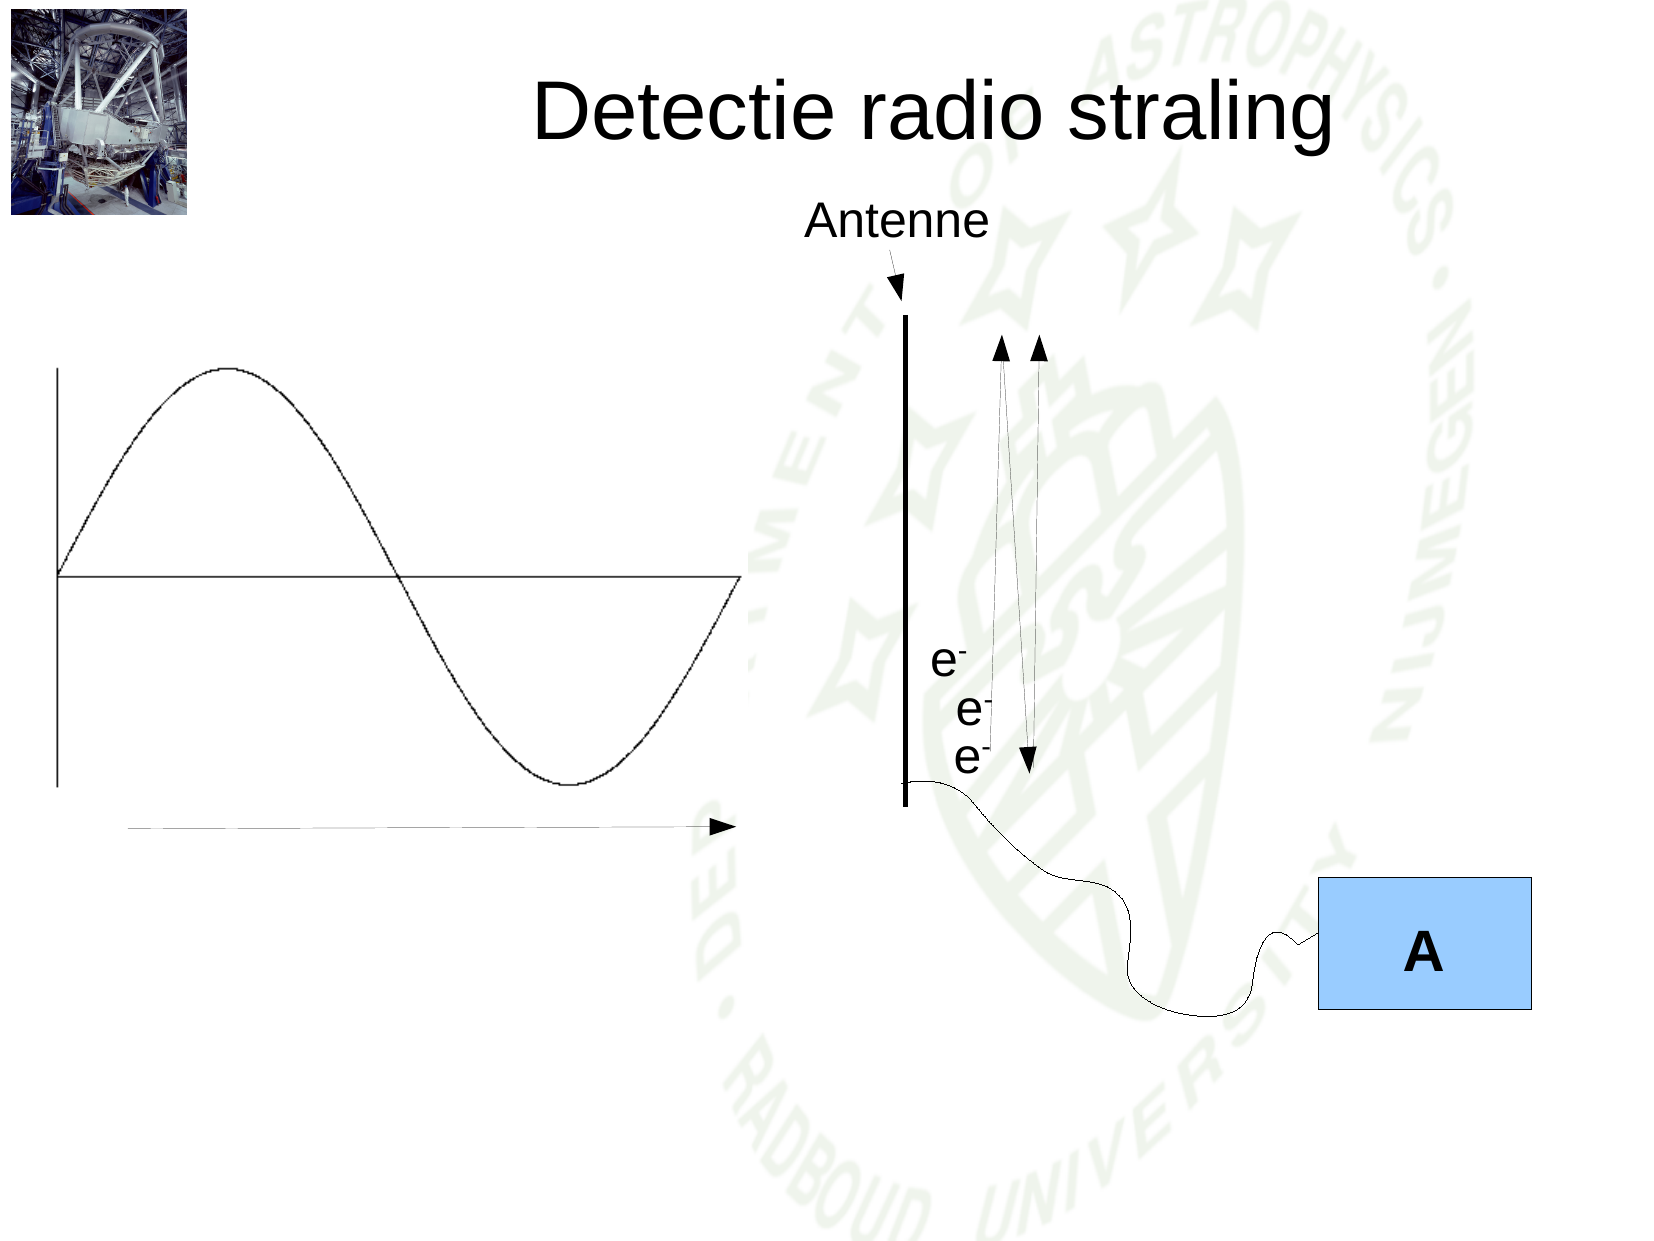

Detectie radio straling
Antenne
e-
e-
e-
A